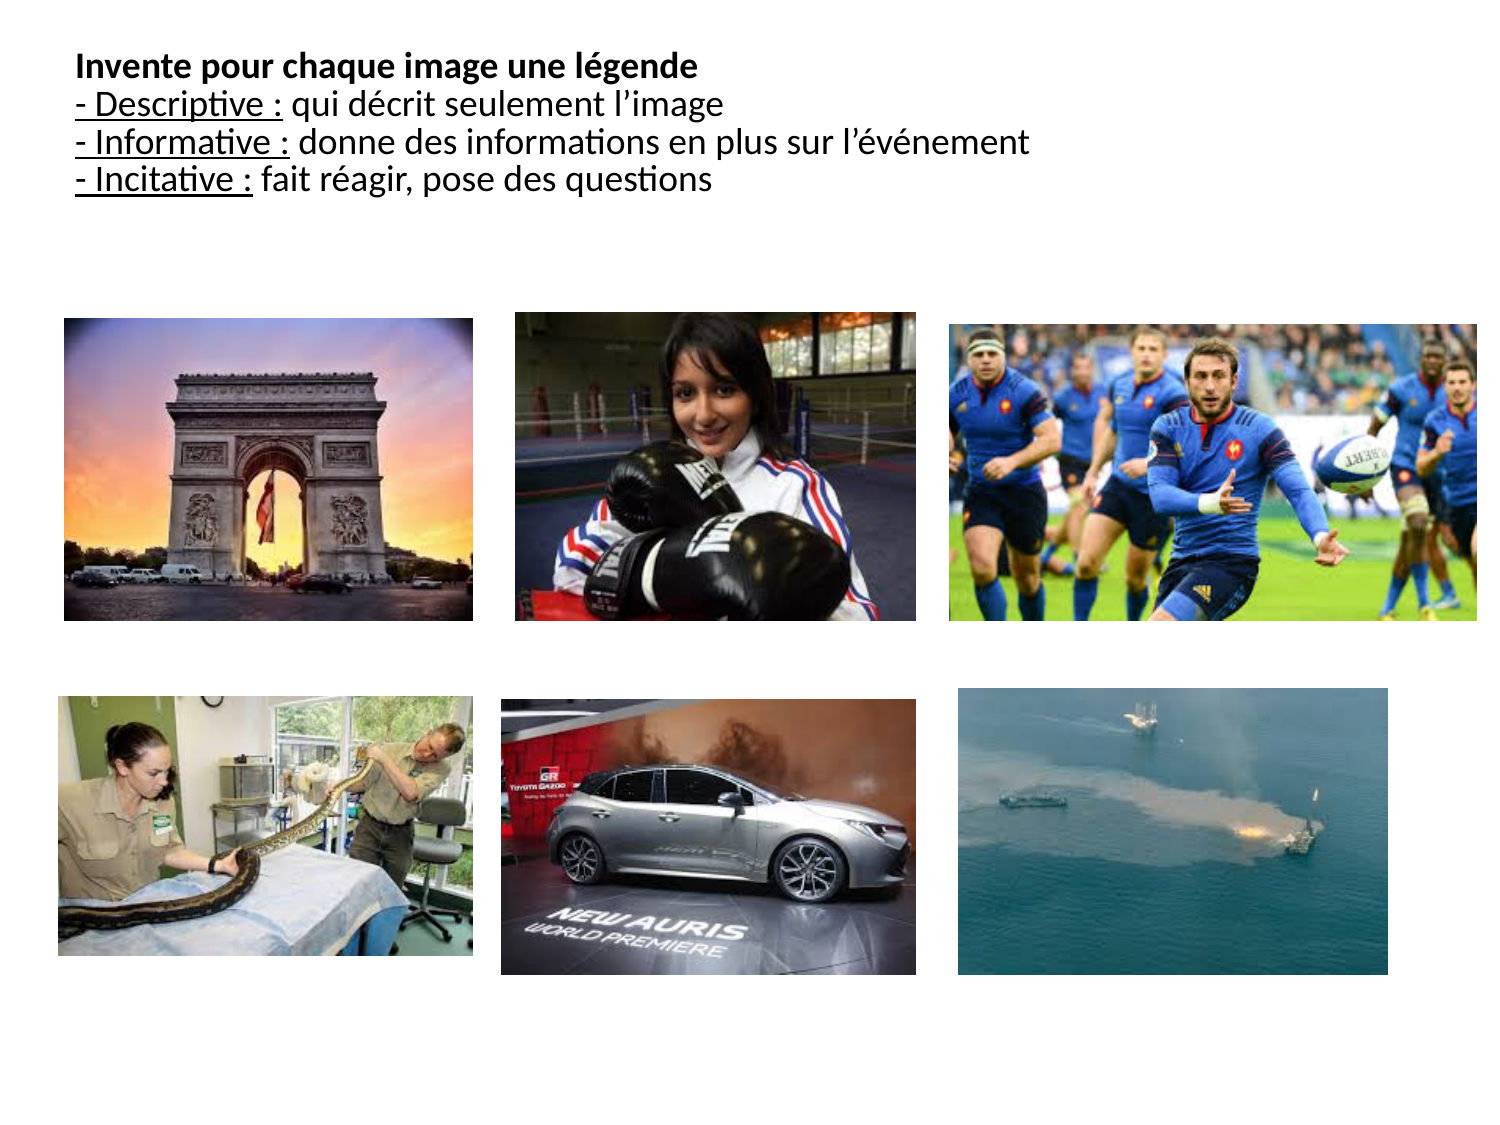

# Invente pour chaque image une légende - Descriptive : qui décrit seulement l’image - Informative : donne des informations en plus sur l’événement - Incitative : fait réagir, pose des questions